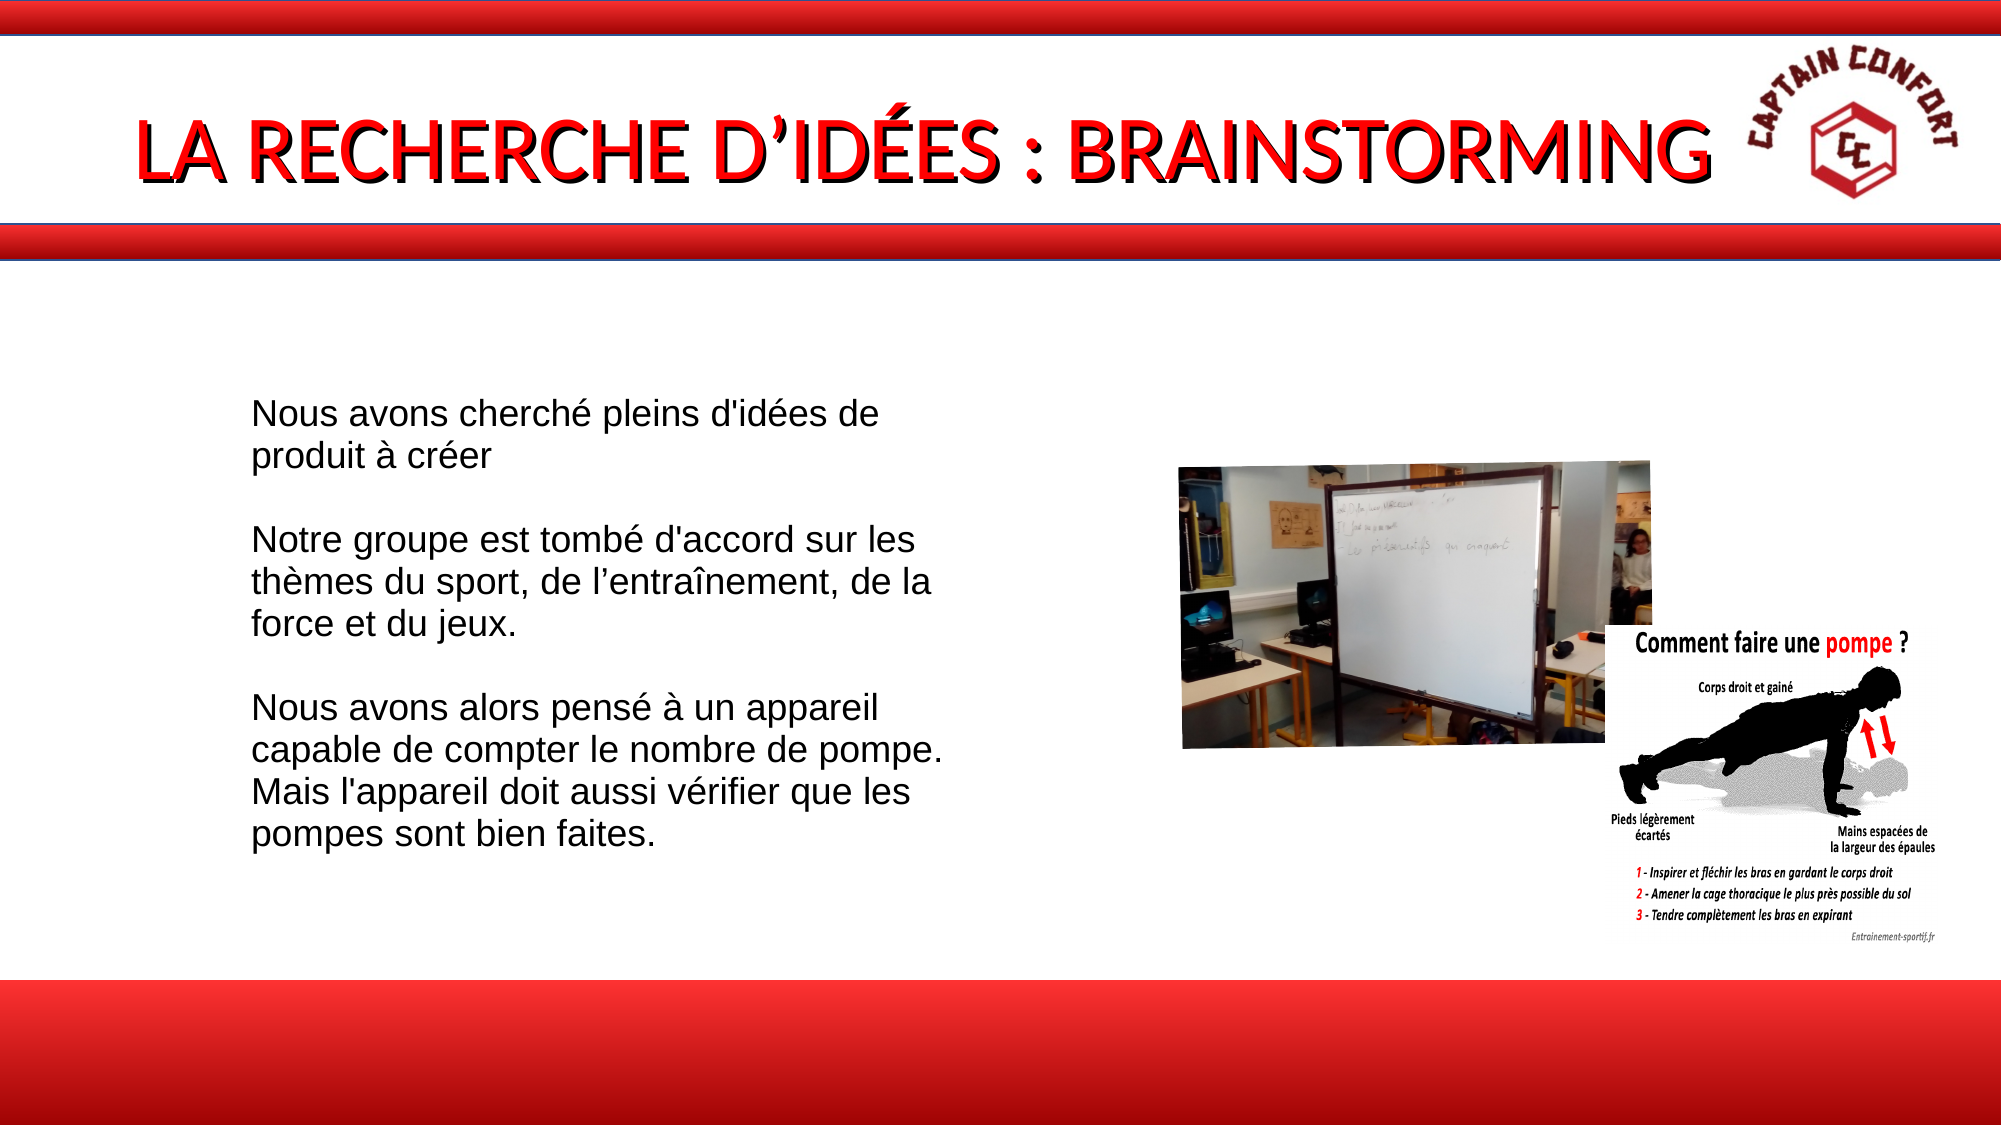

LA RECHERCHE D’IDÉES : BRAINSTORMING
Nous avons cherché pleins d'idées de produit à créer
Notre groupe est tombé d'accord sur les thèmes du sport, de l’entraînement, de la force et du jeux.
Nous avons alors pensé à un appareil capable de compter le nombre de pompe.
Mais l'appareil doit aussi vérifier que les pompes sont bien faites.